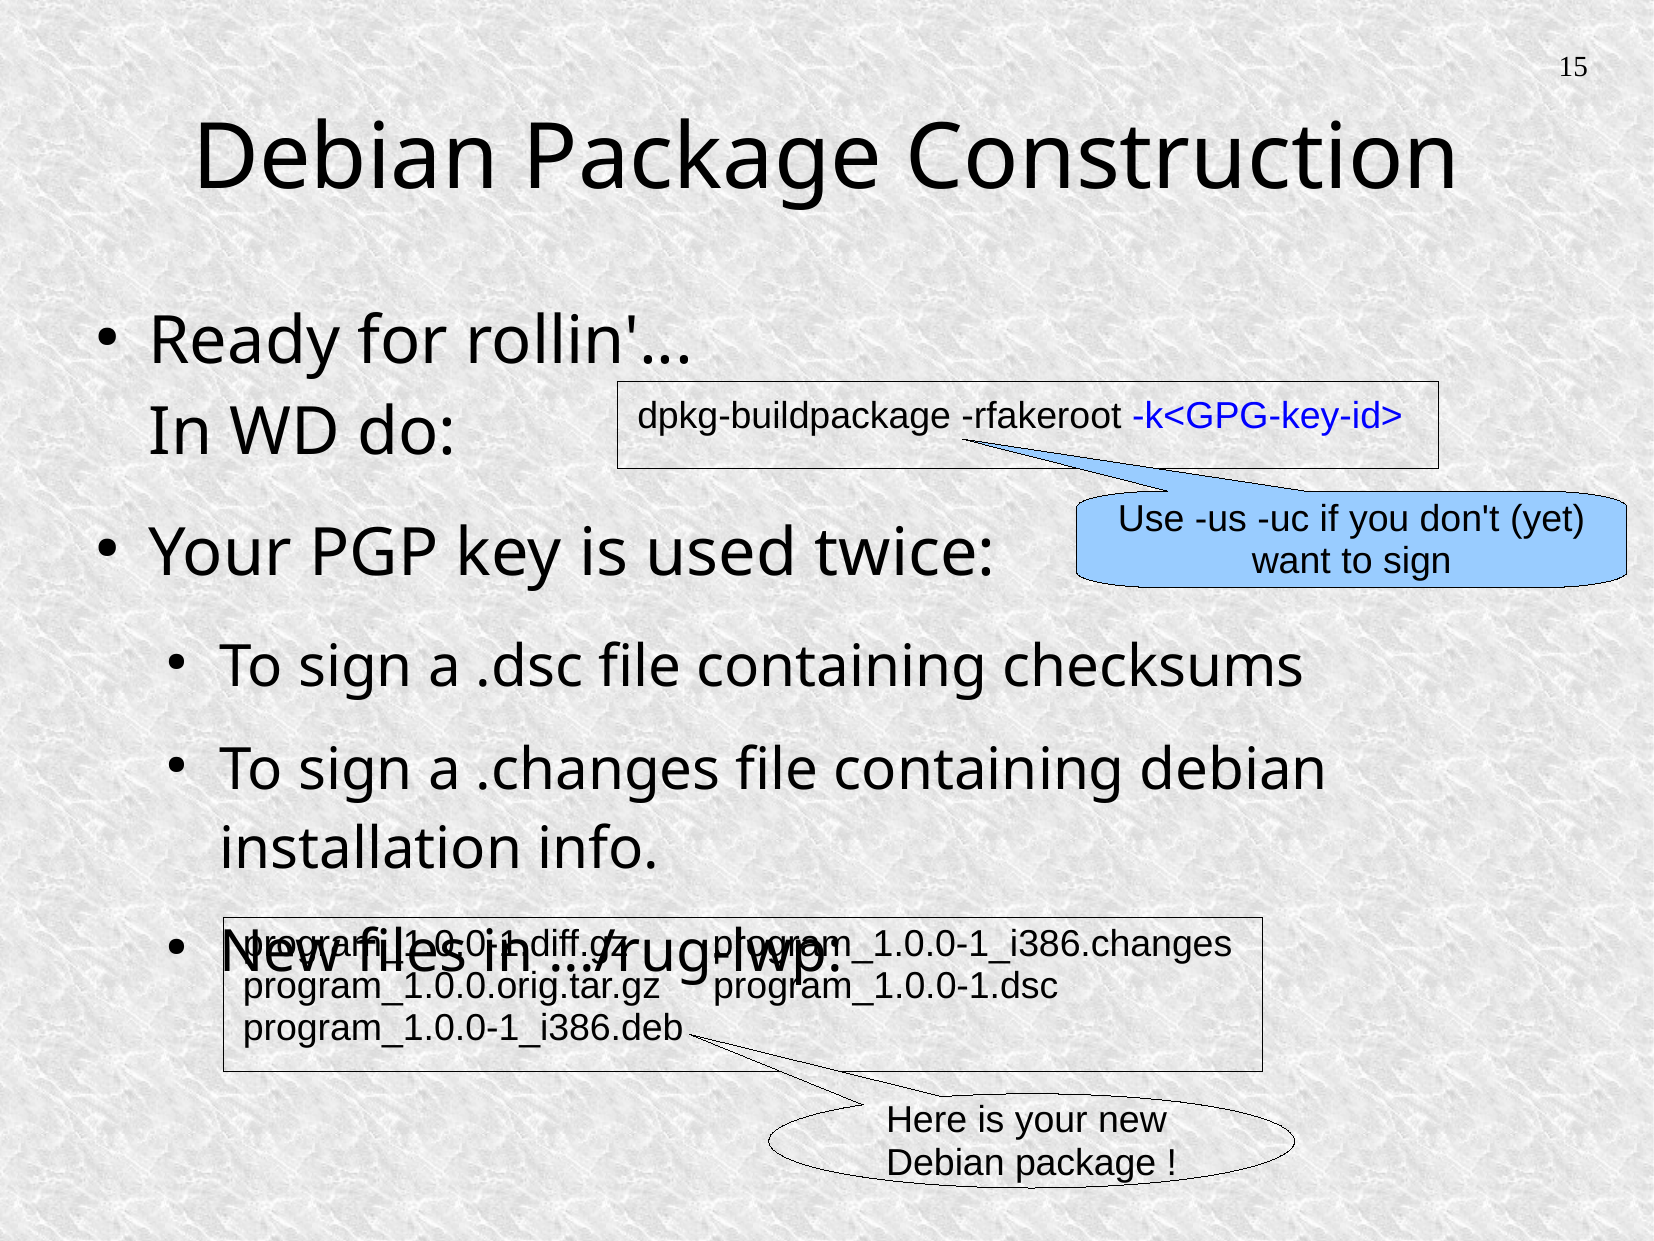

15
# Debian Package Construction
Ready for rollin'...
In WD do:
Your PGP key is used twice:
To sign a .dsc file containing checksums
To sign a .changes file containing debian installation info.
New files in .../rug-lwp:
dpkg-buildpackage -rfakeroot -k<GPG-key-id>
Use -us -uc if you don't (yet)
want to sign
program_1.0.0-1.diff.gz program_1.0.0-1_i386.changes
program_1.0.0.orig.tar.gz program_1.0.0-1.dsc
program_1.0.0-1_i386.deb
Here is your new
Debian package !